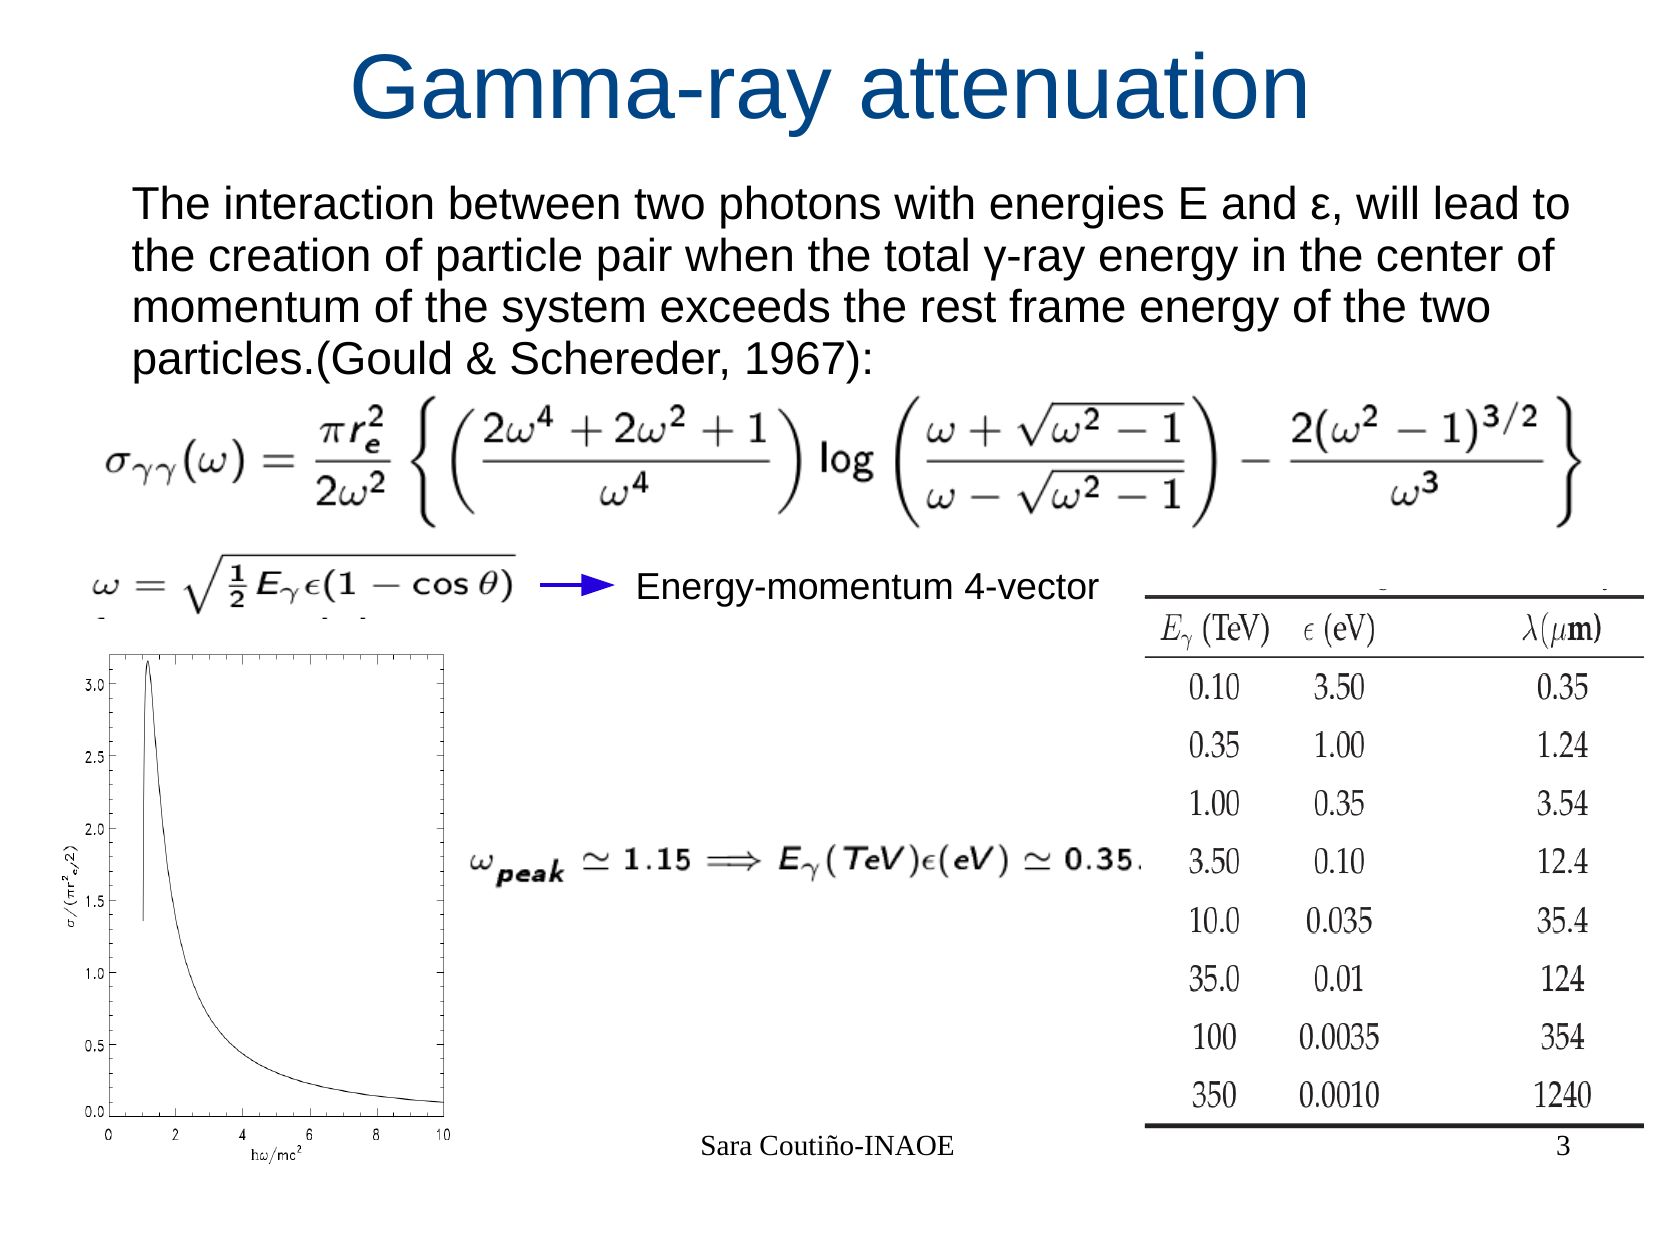

# Gamma-ray attenuation
The interaction between two photons with energies E and ε, will lead to the creation of particle pair when the total γ-ray energy in the center of momentum of the system exceeds the rest frame energy of the two particles.(Gould & Schereder, 1967):
Energy-momentum 4-vector
Sara Coutiño-INAOE
3